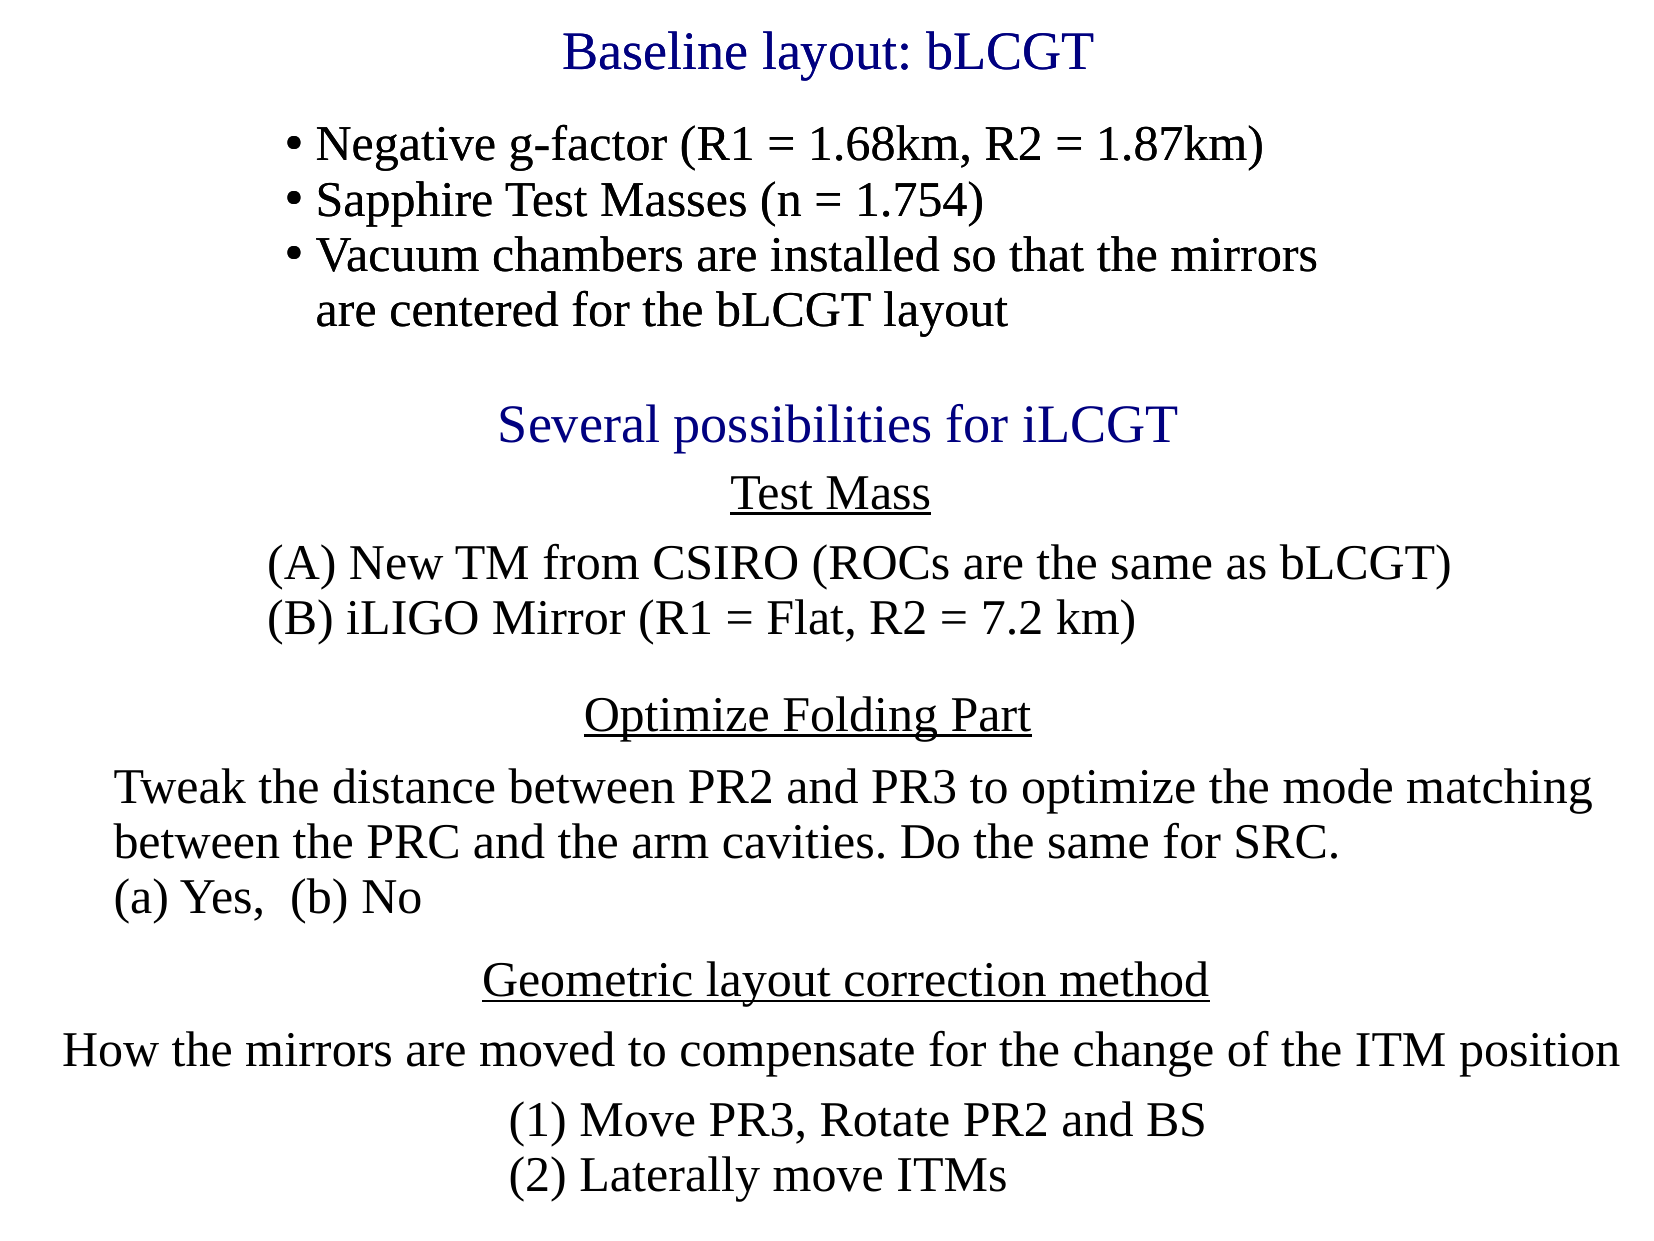

Baseline layout: bLCGT
Baseline layout: bLCGT
 Negative g-factor (R1 = 1.68km, R2 = 1.87km)
 Sapphire Test Masses (n = 1.754)
 Vacuum chambers are installed so that the mirrors
 are centered for the bLCGT layout
 Negative g-factor (R1 = 1.68km, R2 = 1.87km)
 Sapphire Test Masses (n = 1.754)
 Vacuum chambers are installed so that the mirrors
 are centered for the bLCGT layout
Several possibilities for iLCGT
Test Mass
(A) New TM from CSIRO (ROCs are the same as bLCGT)
(B) iLIGO Mirror (R1 = Flat, R2 = 7.2 km)
Optimize Folding Part
Tweak the distance between PR2 and PR3 to optimize the mode matching
between the PRC and the arm cavities. Do the same for SRC.
(a) Yes, (b) No
Geometric layout correction method
How the mirrors are moved to compensate for the change of the ITM position
(1) Move PR3, Rotate PR2 and BS
(2) Laterally move ITMs